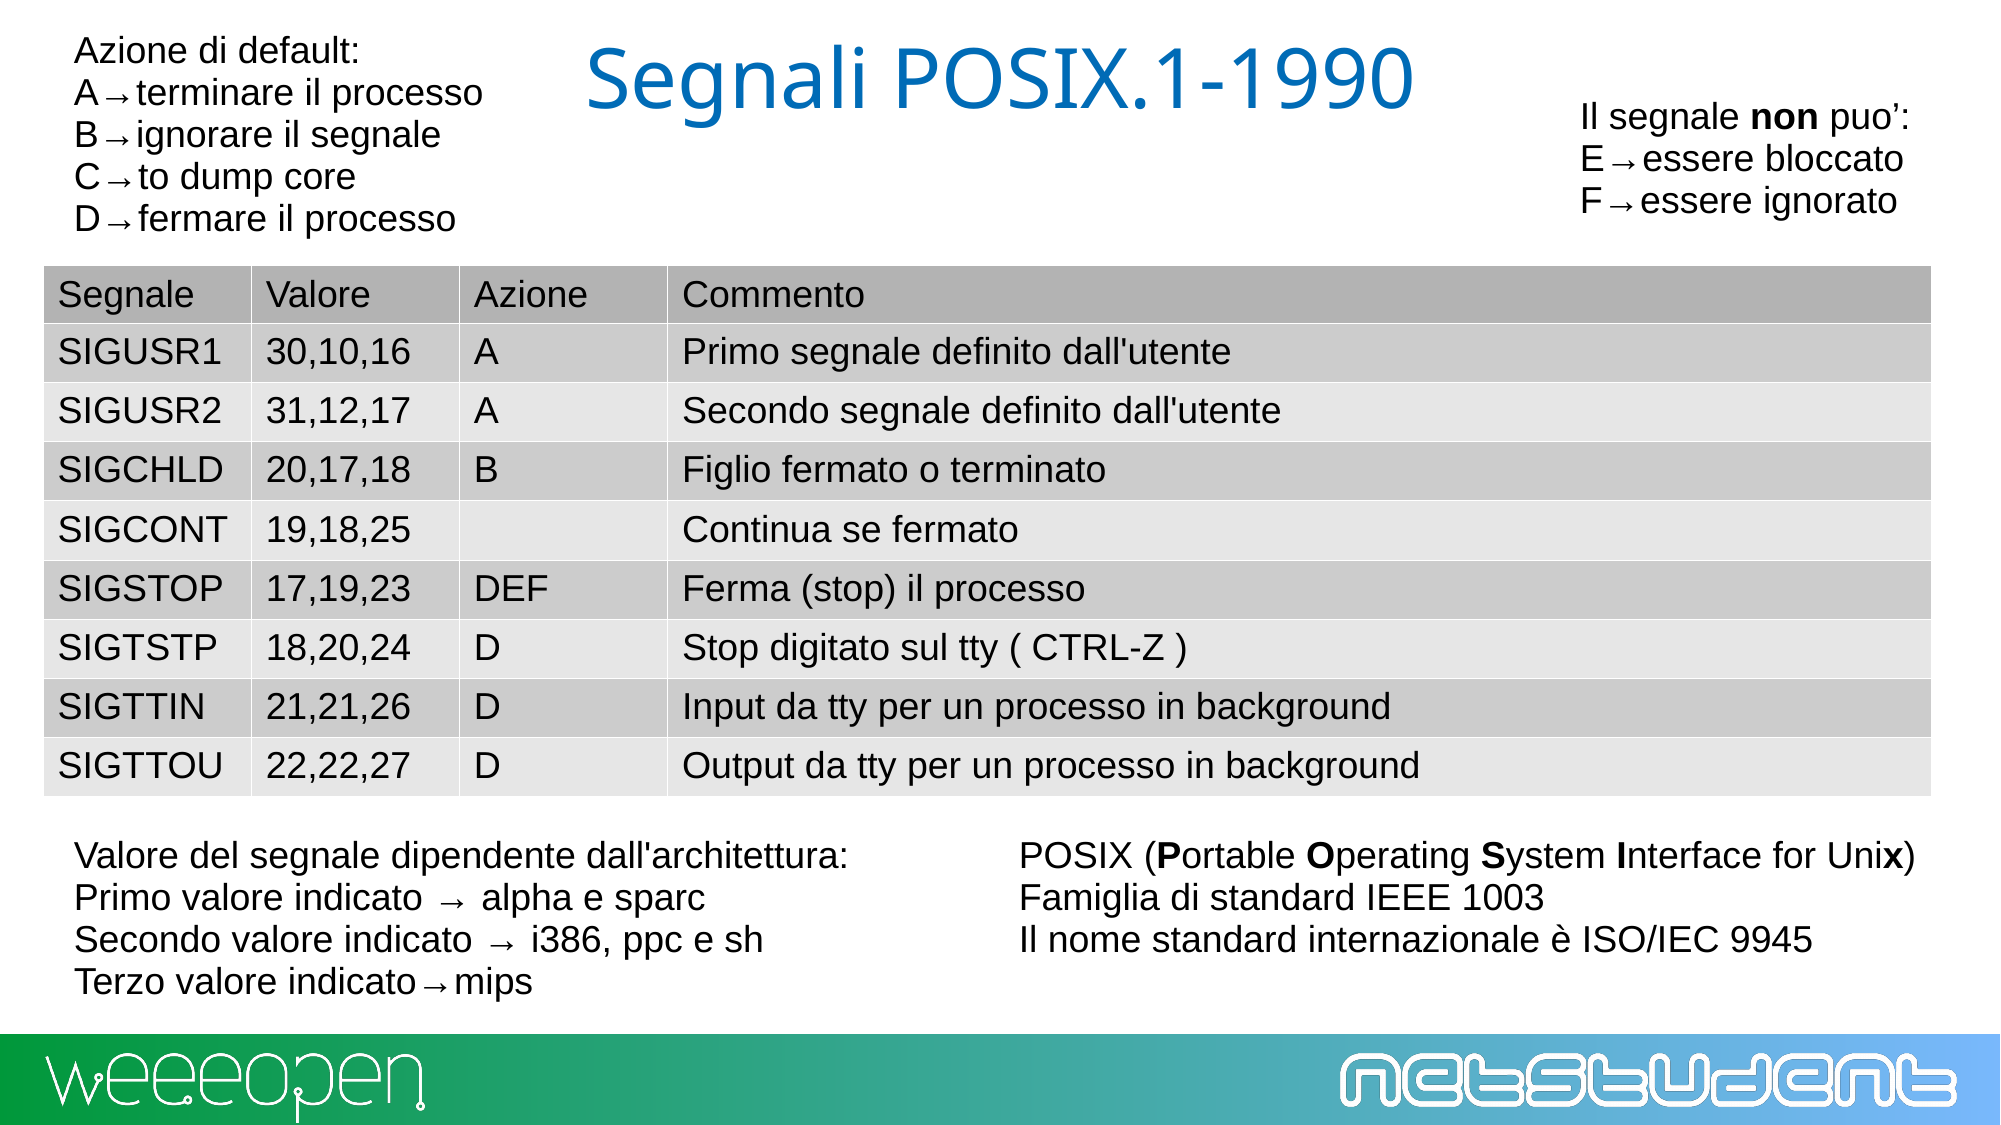

Azione di default:
A→terminare il processo
B→ignorare il segnale
C→to dump core
D→fermare il processo
# Segnali POSIX.1-1990
Il segnale non puo’:
E→essere bloccato
F→essere ignorato
| Segnale | Valore | Azione | Commento |
| --- | --- | --- | --- |
| SIGUSR1 | 30,10,16 | A | Primo segnale definito dall'utente |
| SIGUSR2 | 31,12,17 | A | Secondo segnale definito dall'utente |
| SIGCHLD | 20,17,18 | B | Figlio fermato o terminato |
| SIGCONT | 19,18,25 | | Continua se fermato |
| SIGSTOP | 17,19,23 | DEF | Ferma (stop) il processo |
| SIGTSTP | 18,20,24 | D | Stop digitato sul tty ( CTRL-Z ) |
| SIGTTIN | 21,21,26 | D | Input da tty per un processo in background |
| SIGTTOU | 22,22,27 | D | Output da tty per un processo in background |
Valore del segnale dipendente dall'architettura:
Primo valore indicato → alpha e sparc
Secondo valore indicato → i386, ppc e sh
Terzo valore indicato→mips
POSIX (Portable Operating System Interface for Unix)
Famiglia di standard IEEE 1003
Il nome standard internazionale è ISO/IEC 9945